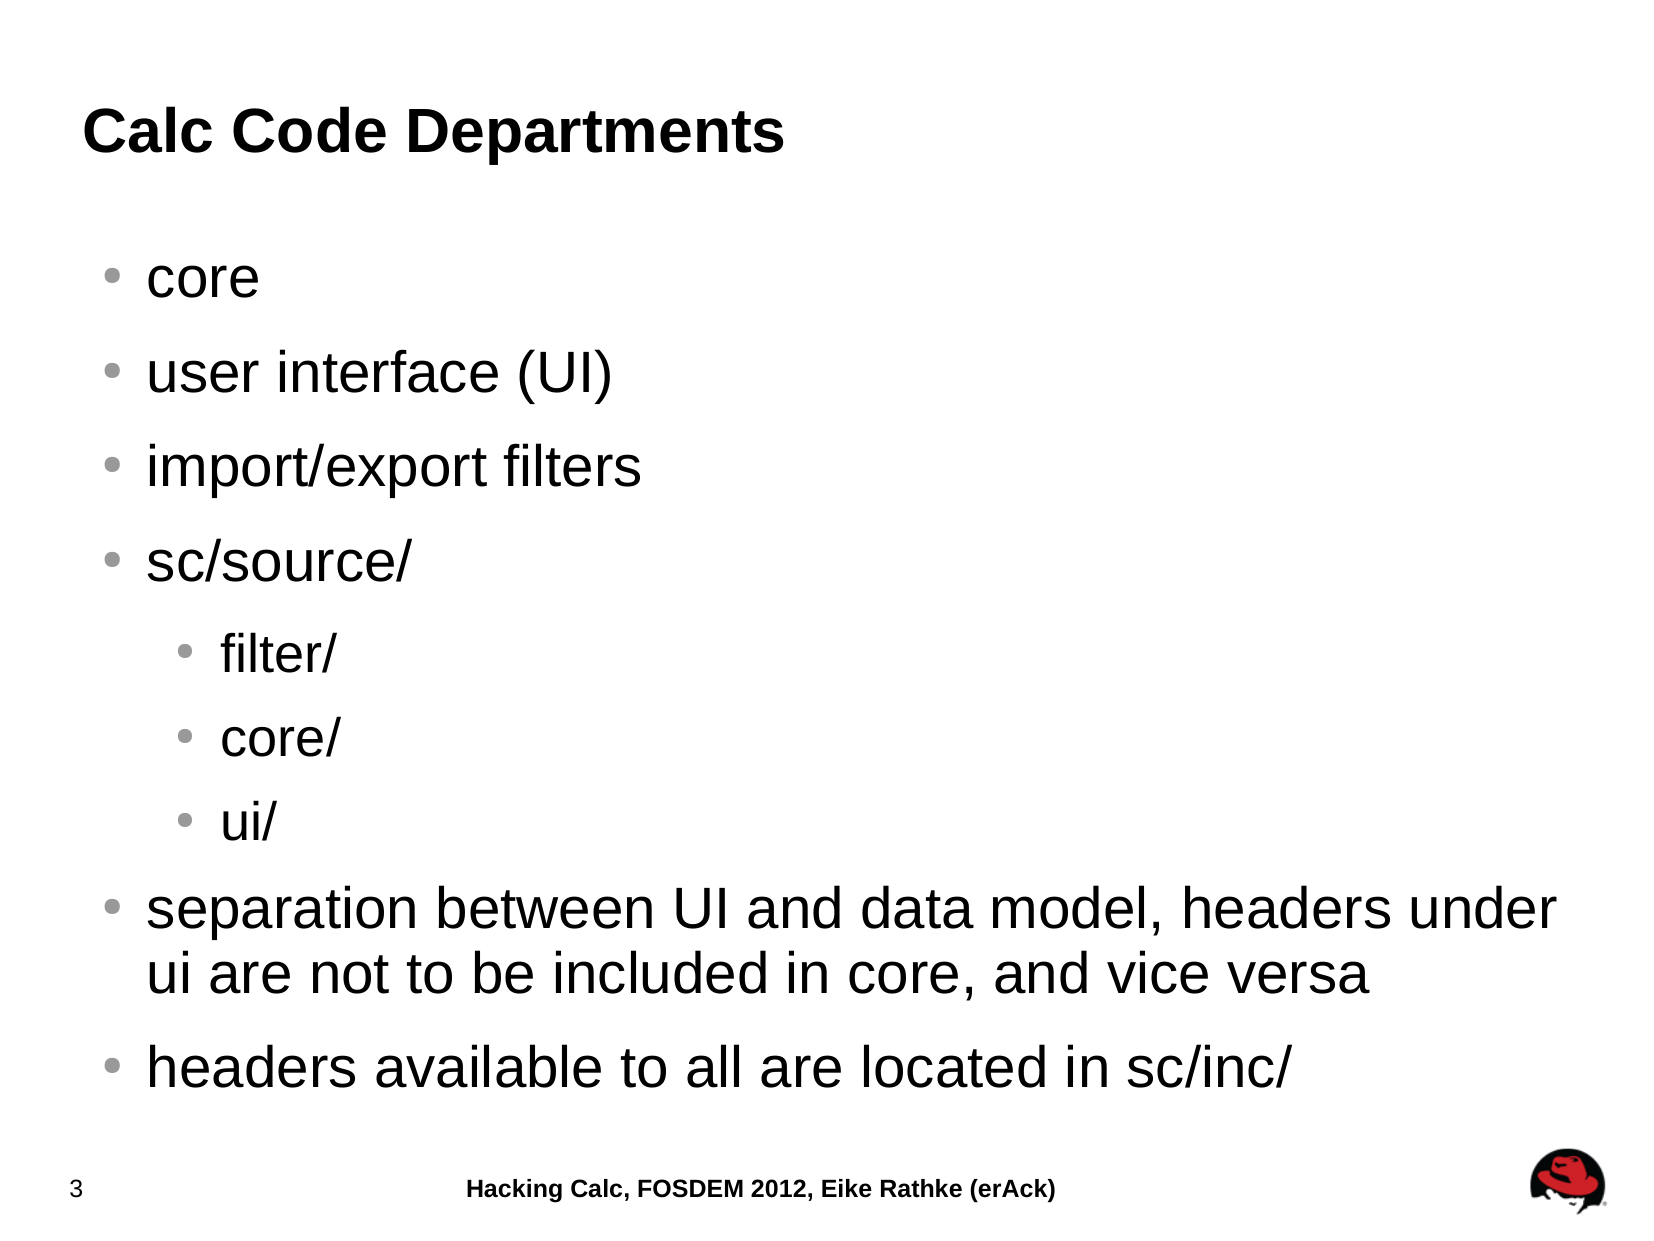

# Calc Code Departments
core
user interface (UI)
import/export filters
sc/source/
filter/
core/
ui/
separation between UI and data model, headers under ui are not to be included in core, and vice versa
headers available to all are located in sc/inc/